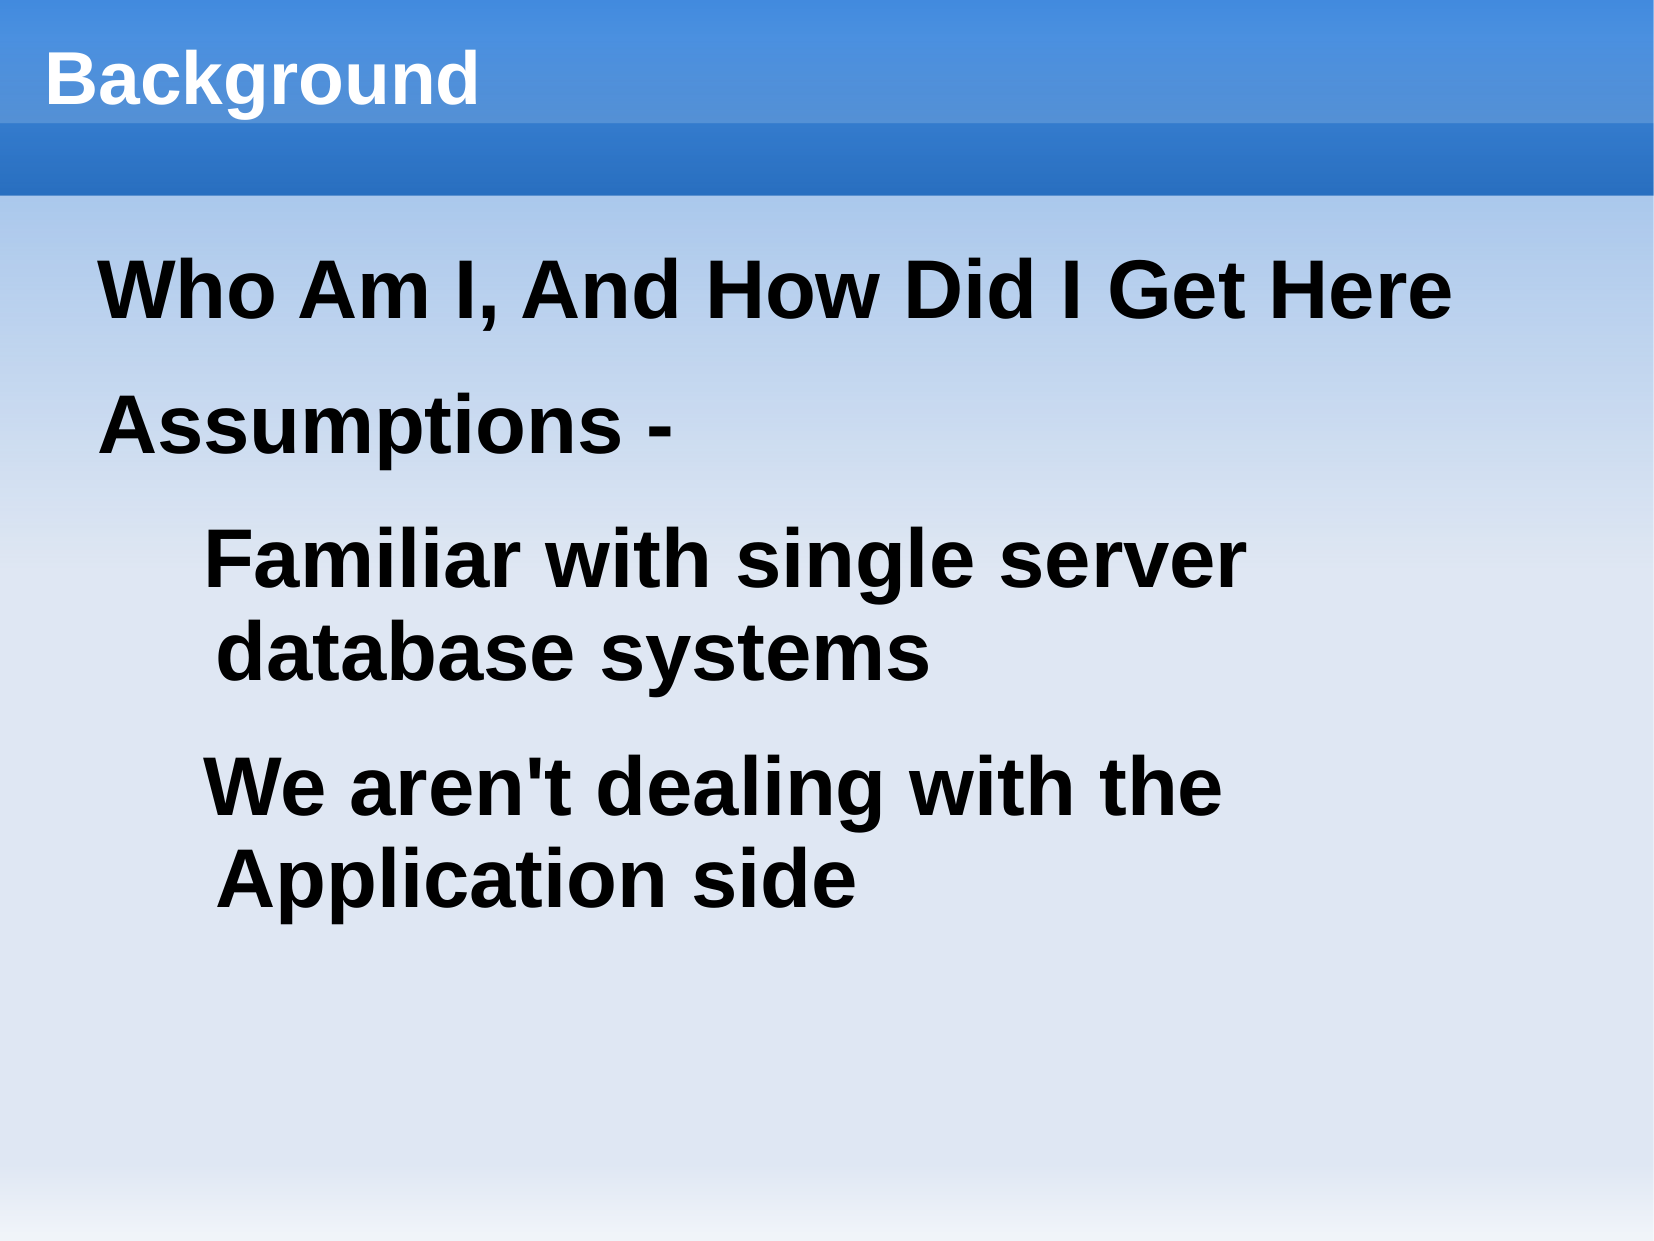

Background
 Who Am I, And How Did I Get Here
 Assumptions -
 Familiar with single server database systems
 We aren't dealing with the Application side